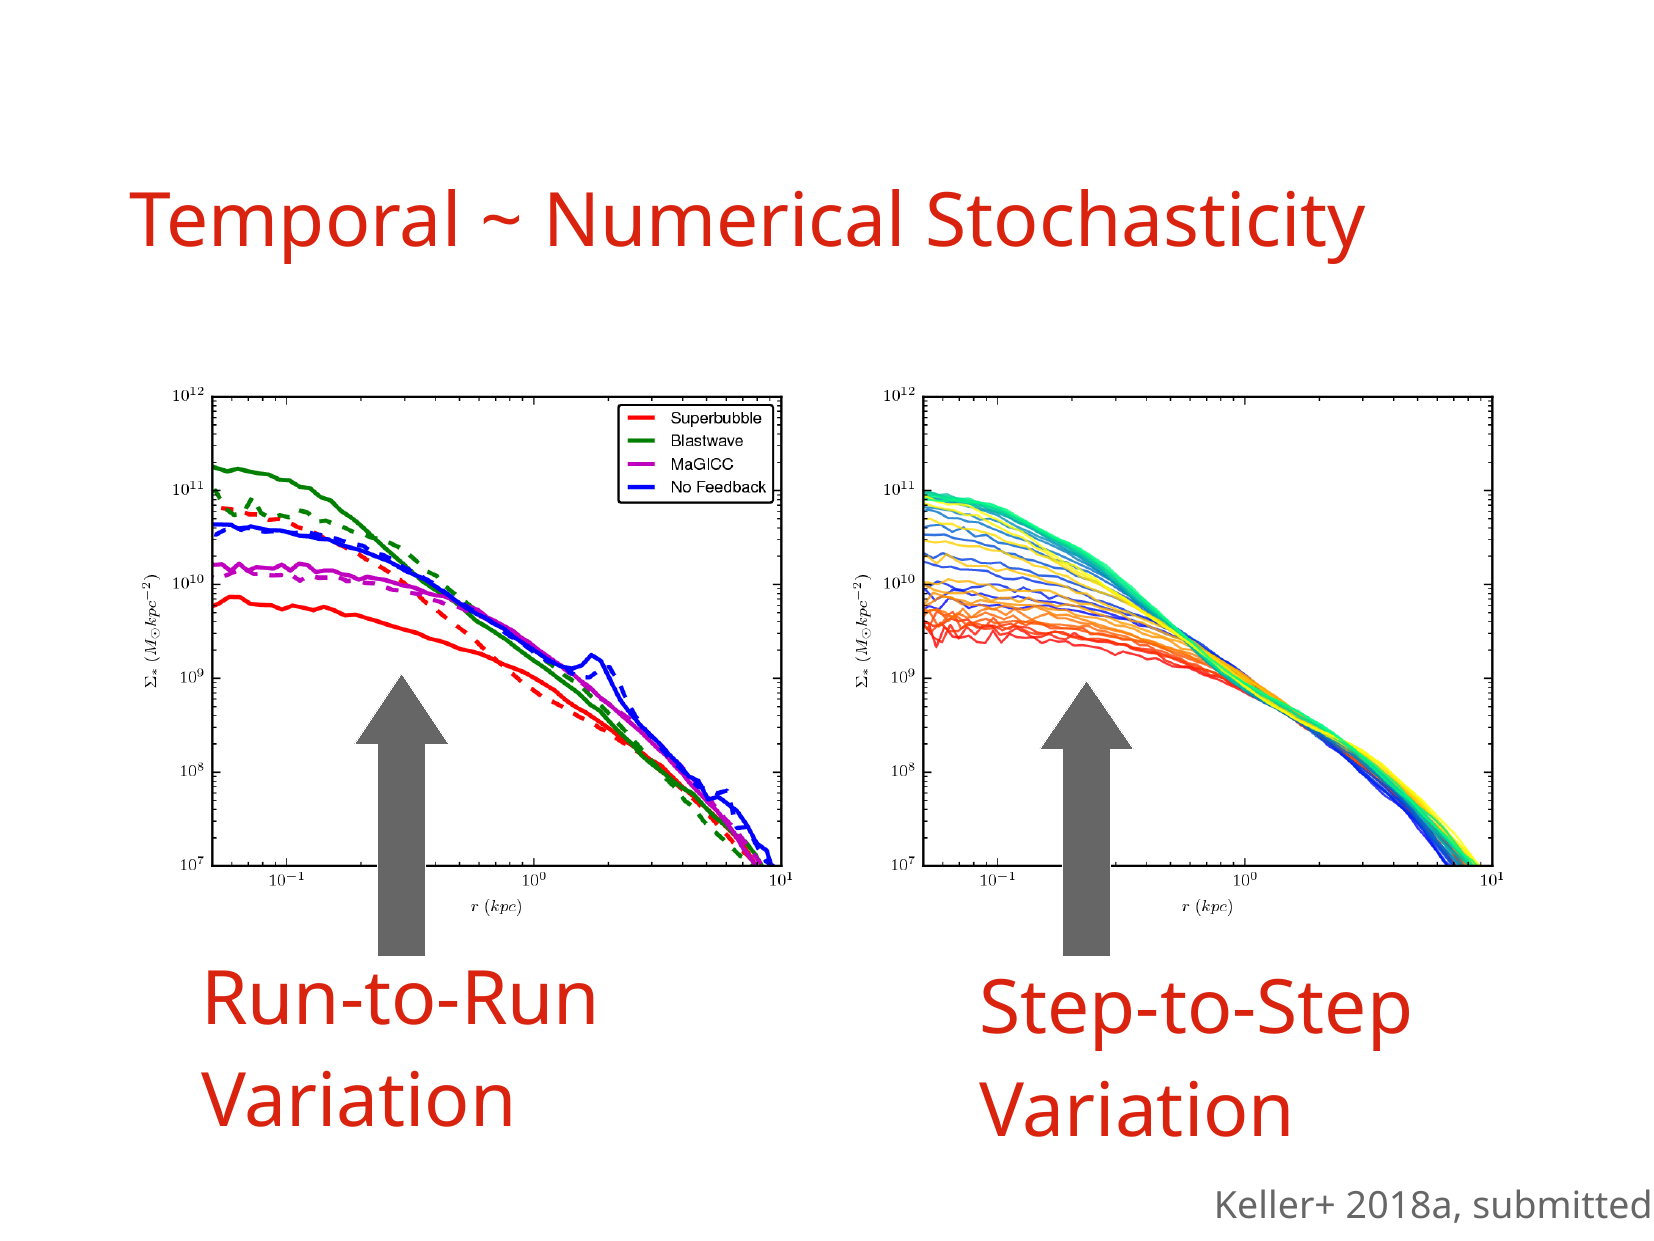

# Temporal ~ Numerical Stochasticity
Run-to-Run
Variation
Step-to-Step
Variation
Keller+ 2018a, submitted